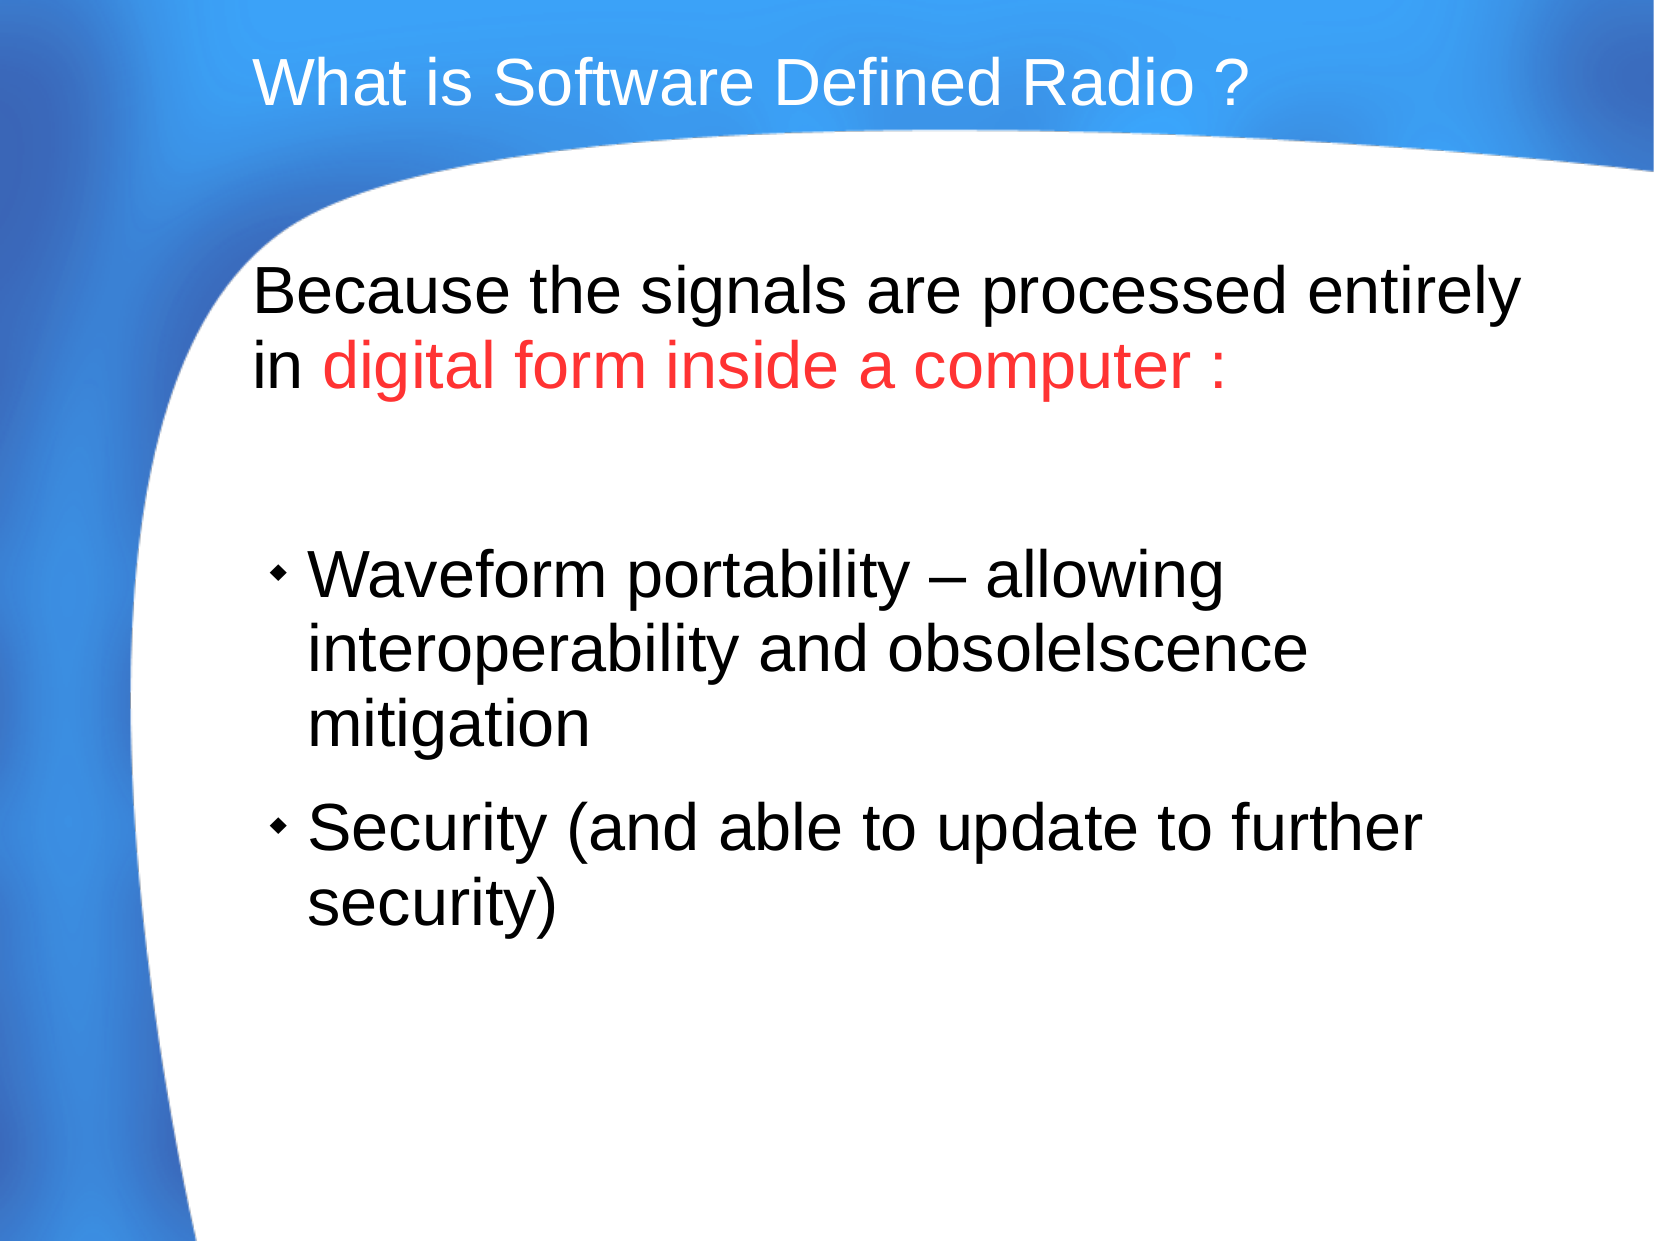

# What is Software Defined Radio ?
Because the signals are processed entirely in digital form inside a computer :
Waveform portability – allowing interoperability and obsolelscence mitigation
Security (and able to update to further security)